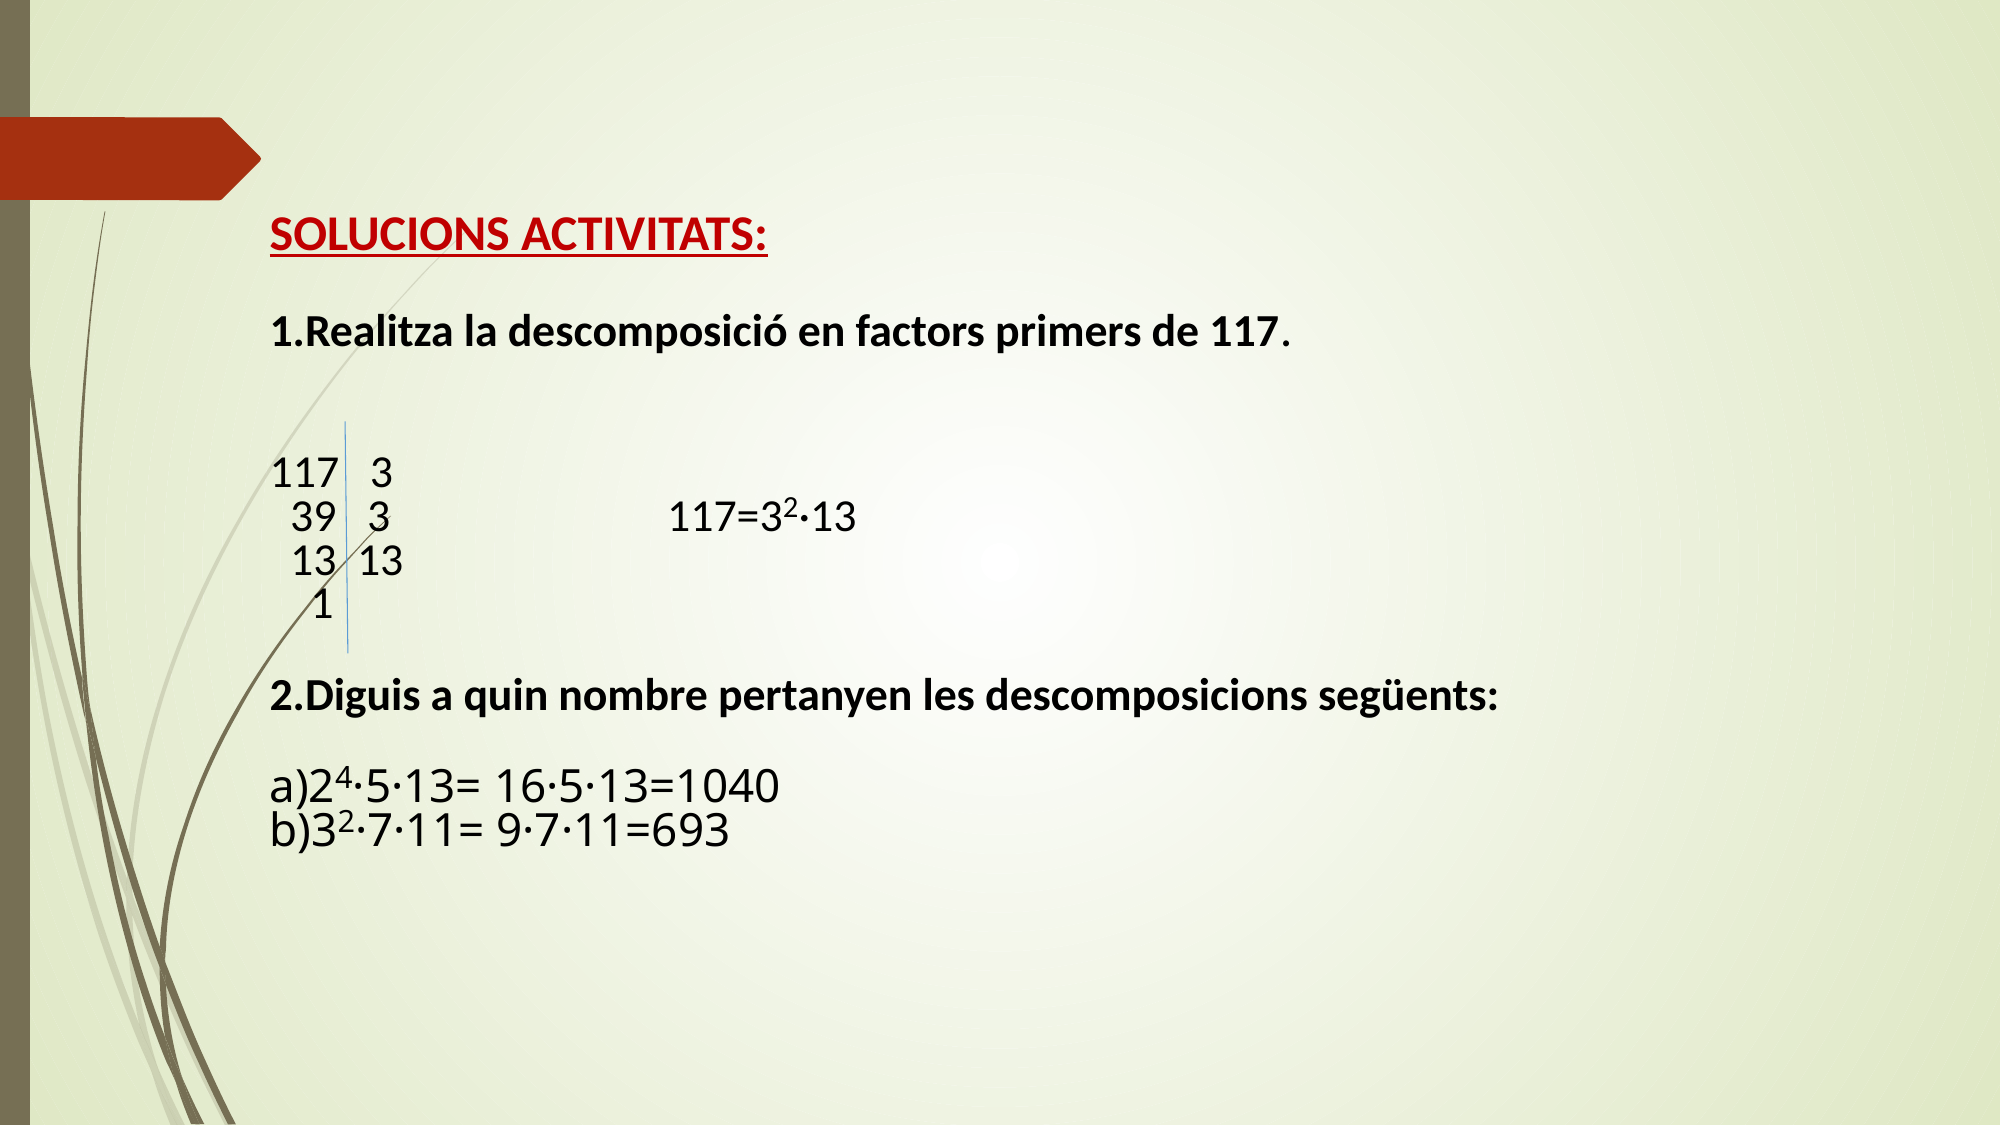

SOLUCIONS ACTIVITATS:
Realitza la descomposició en factors primers de 117.
117 3
 39 3 117=32·13
 13 13
 1
Diguis a quin nombre pertanyen les descomposicions següents:
24·5·13= 16·5·13=1040
32·7·11= 9·7·11=693